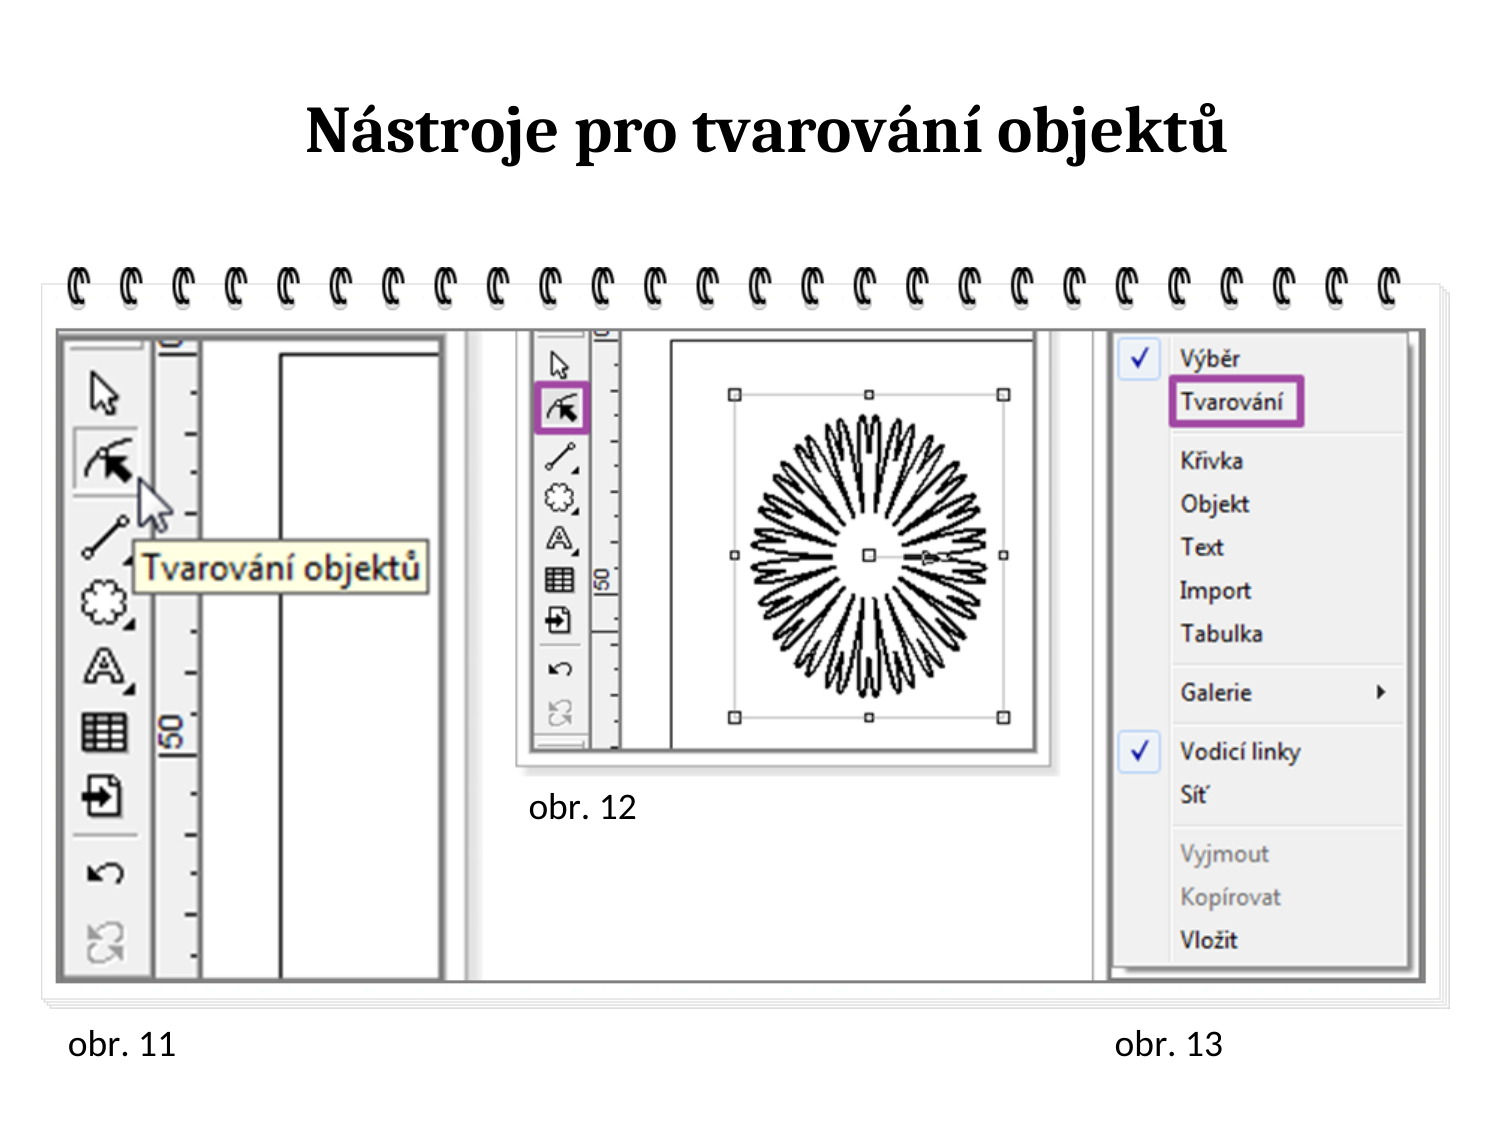

Nástroje pro tvarování objektů
obr. 12
obr. 11		 obr. 13